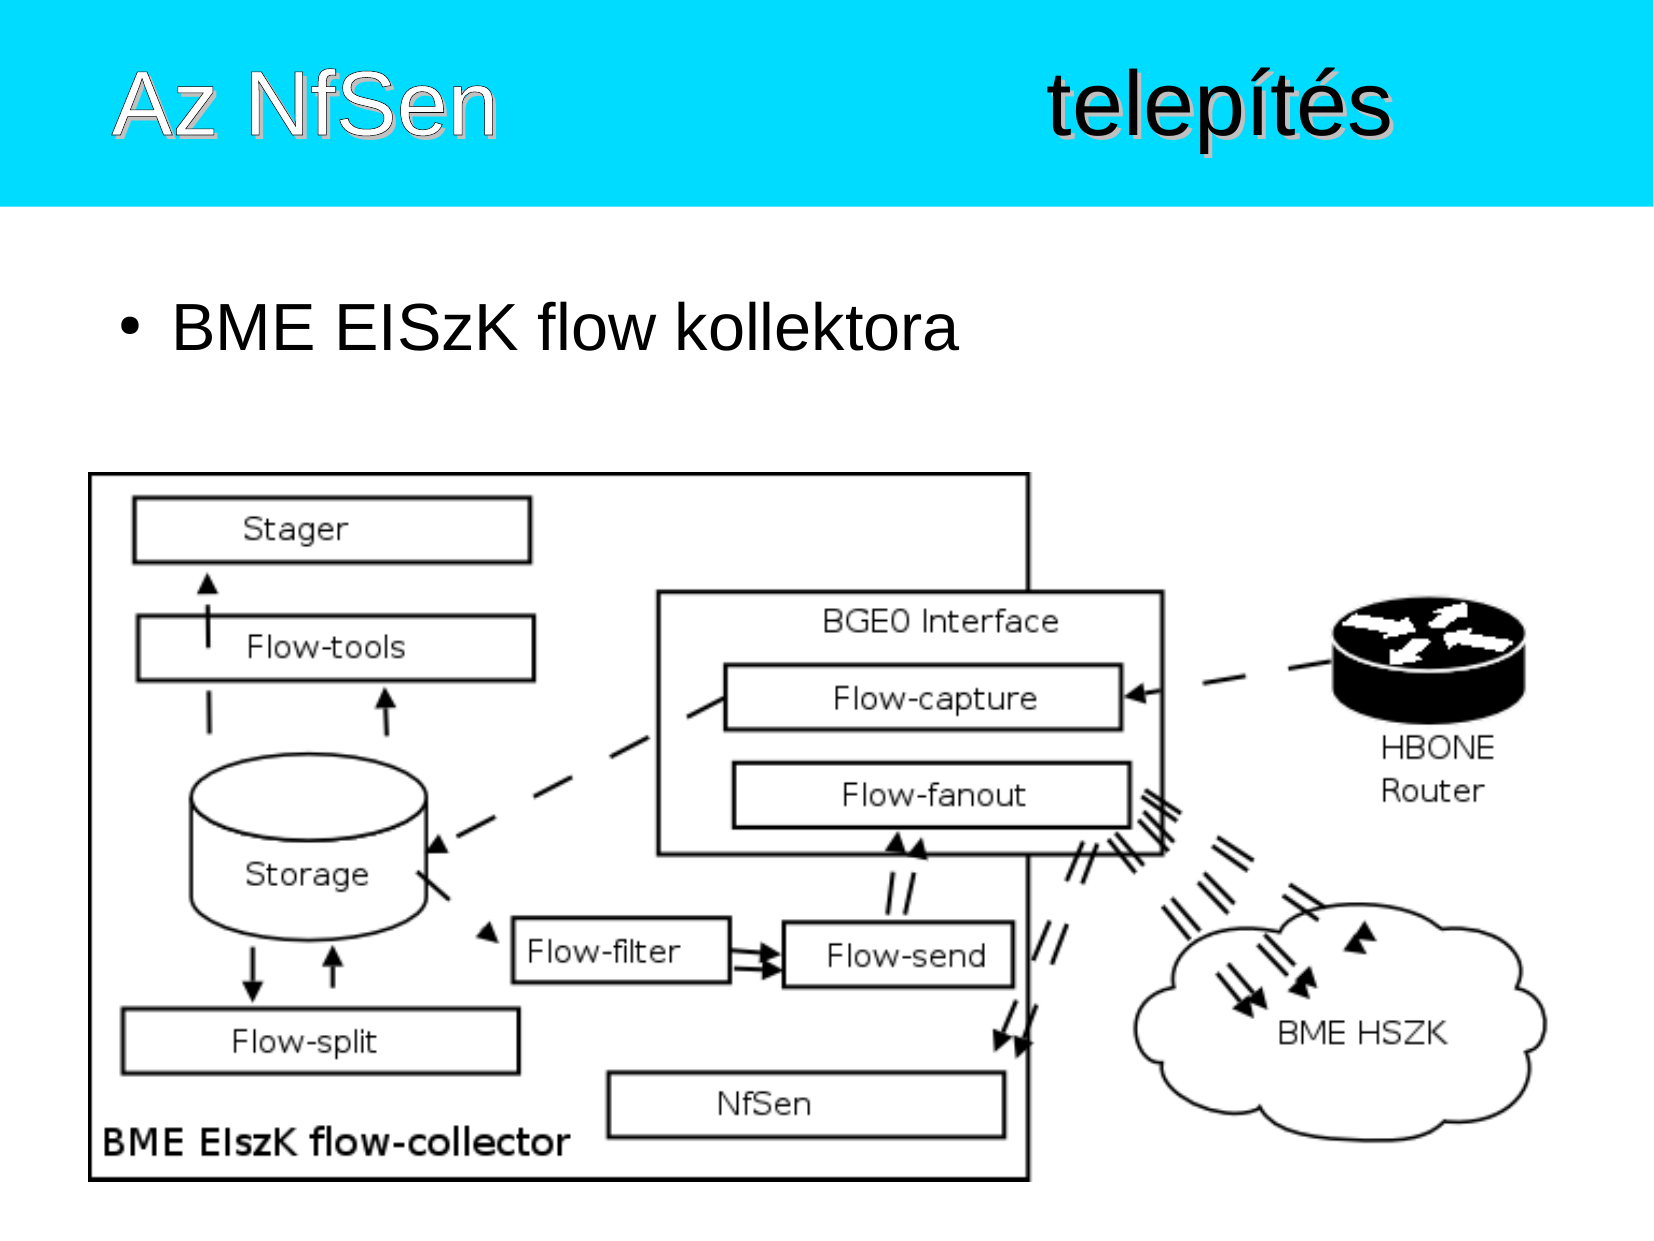

Az NfSen	telepítés
# BME EISzK flow kollektora